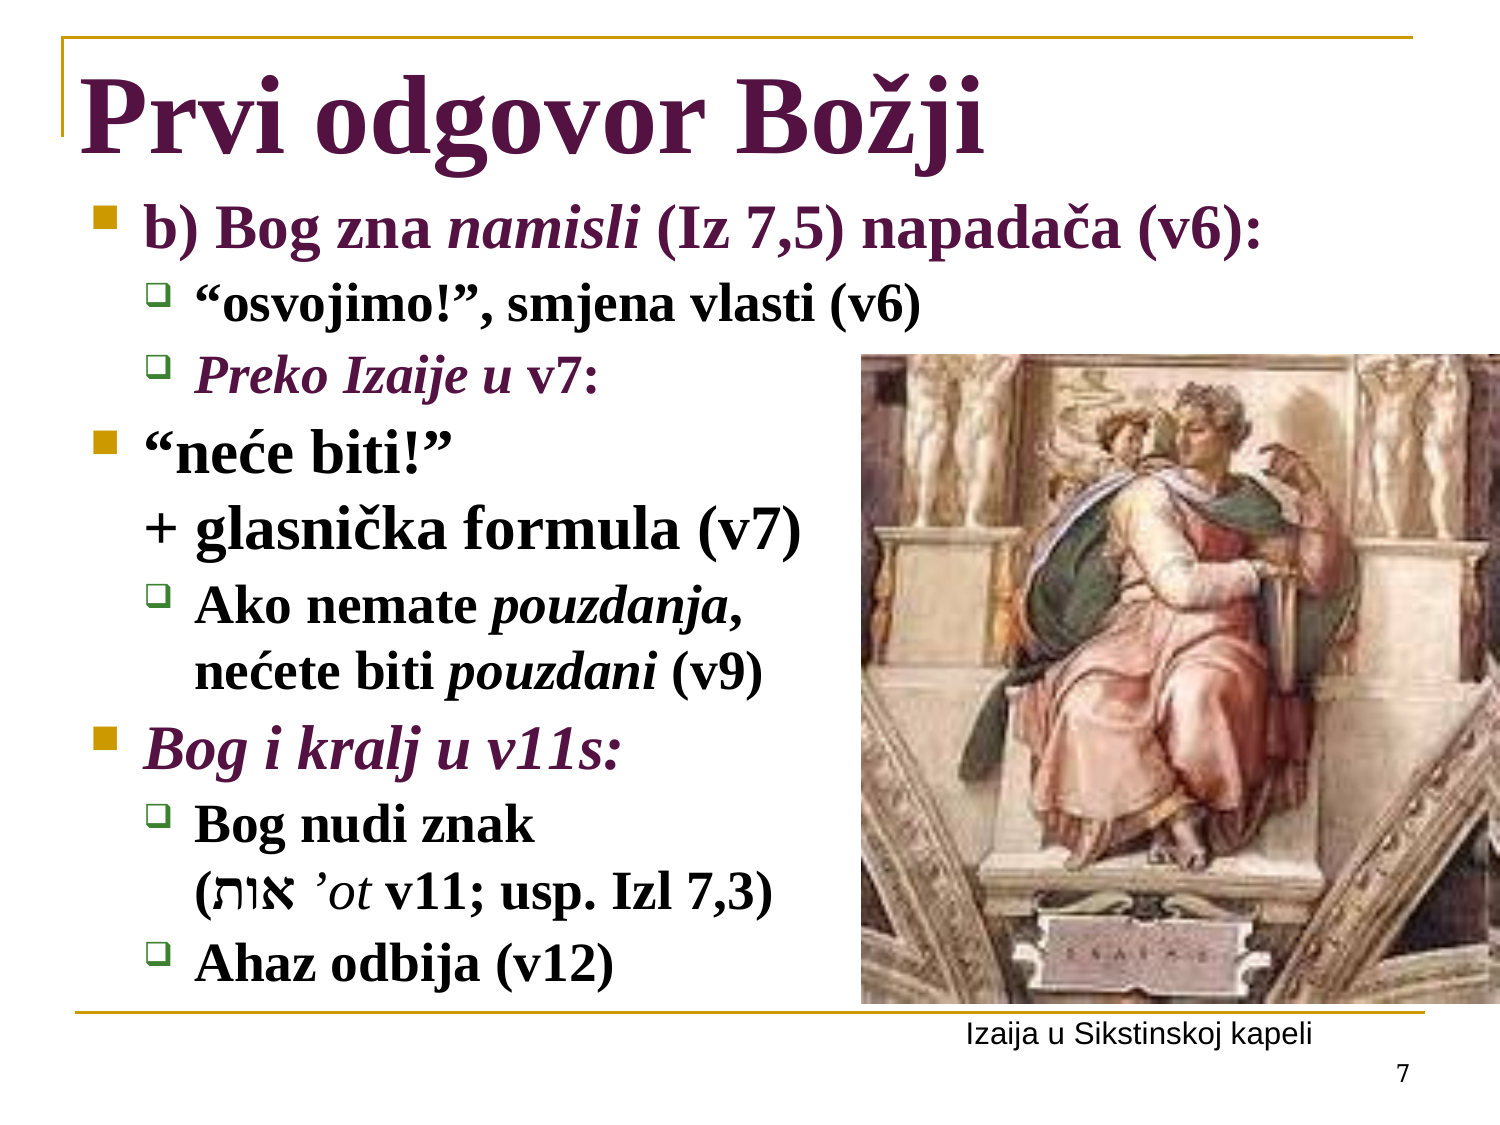

# Prvi odgovor Božji
b) Bog zna namisli (Iz 7,5) napadača (v6):
“osvojimo!”, smjena vlasti (v6)
Preko Izaije u v7:
“neće biti!”
+ glasnička formula (v7)
Ako nemate pouzdanja,
nećete biti pouzdani (v9)
Bog i kralj u v11s:
Bog nudi znak
(אות ’ot v11; usp. Izl 7,3)
Ahaz odbija (v12)
Izaija u Sikstinskoj kapeli